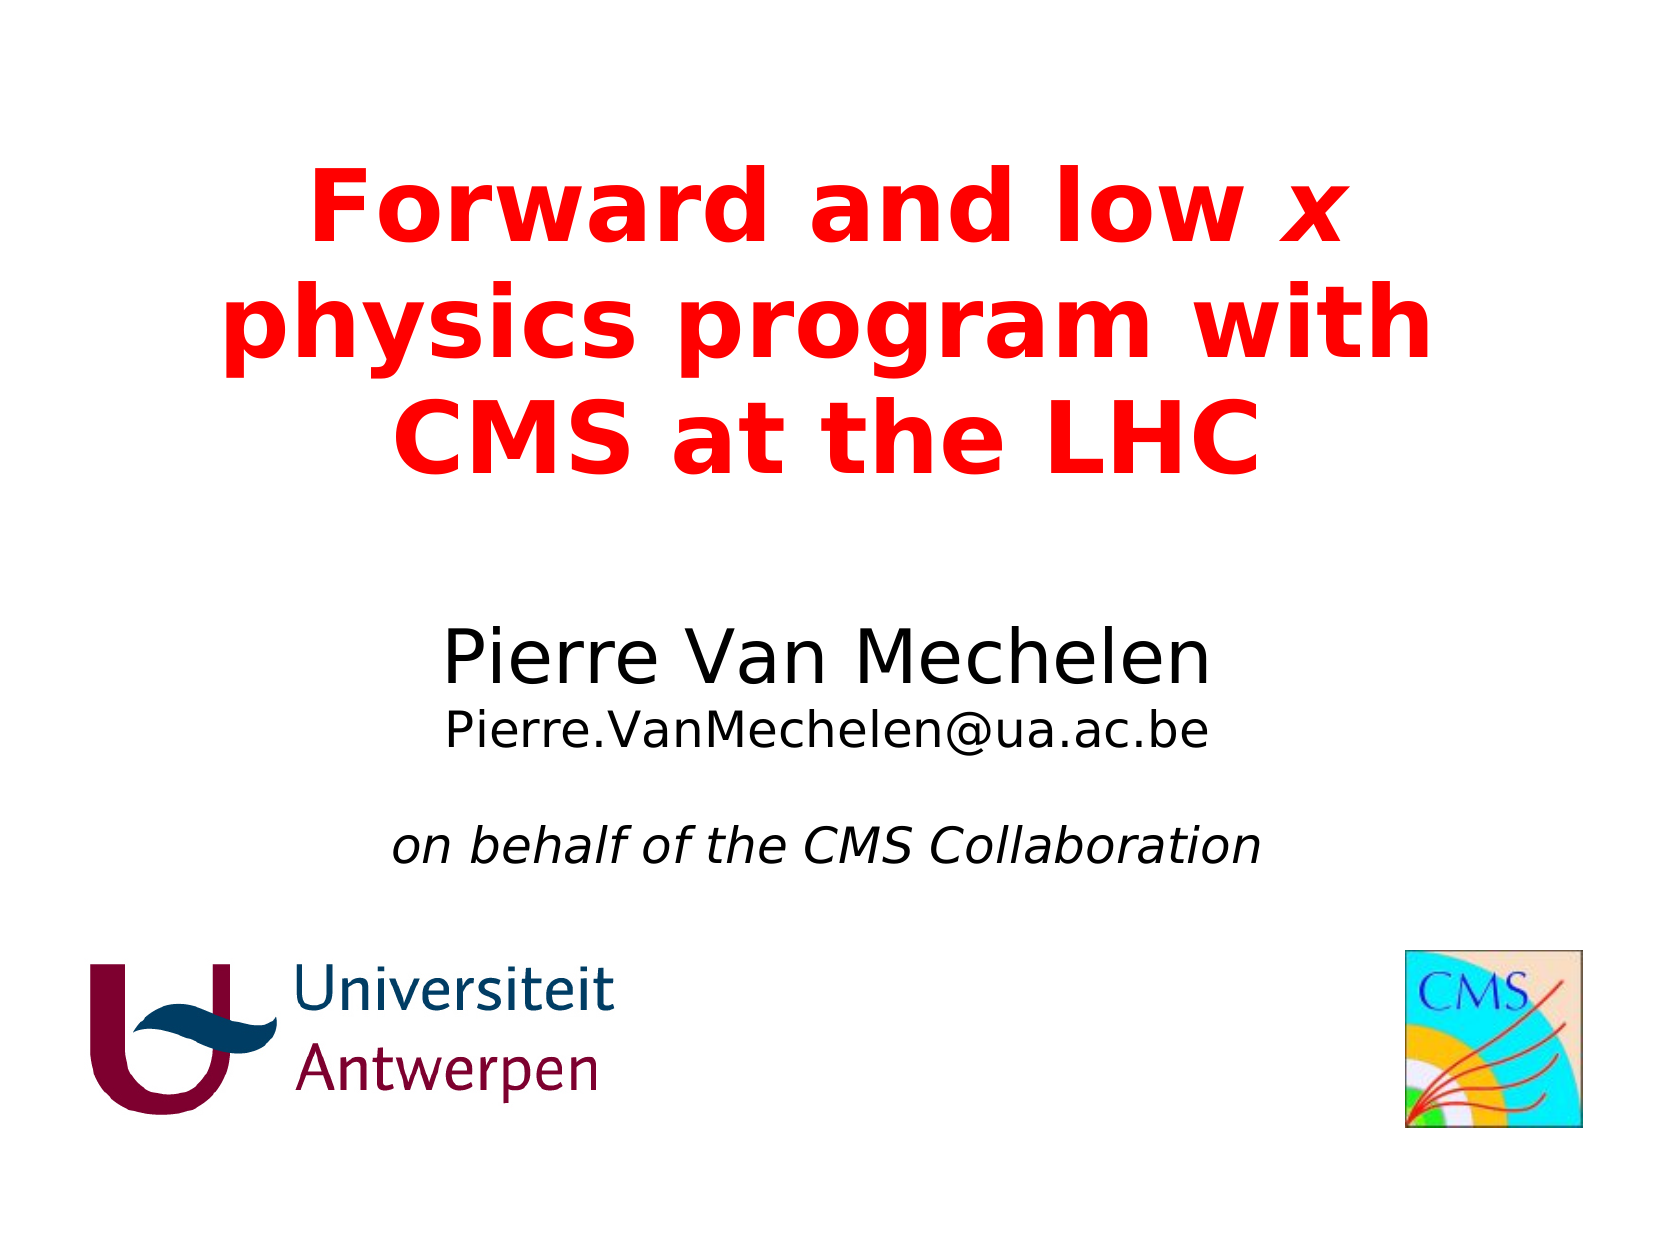

Forward and low x physics program with CMS at the LHC
Pierre Van Mechelen
Pierre.VanMechelen@ua.ac.be
on behalf of the CMS Collaboration
1
Pierre Van Mechelen - Forward Physics at CMS - DIS Workshop - London - April 9, 2008